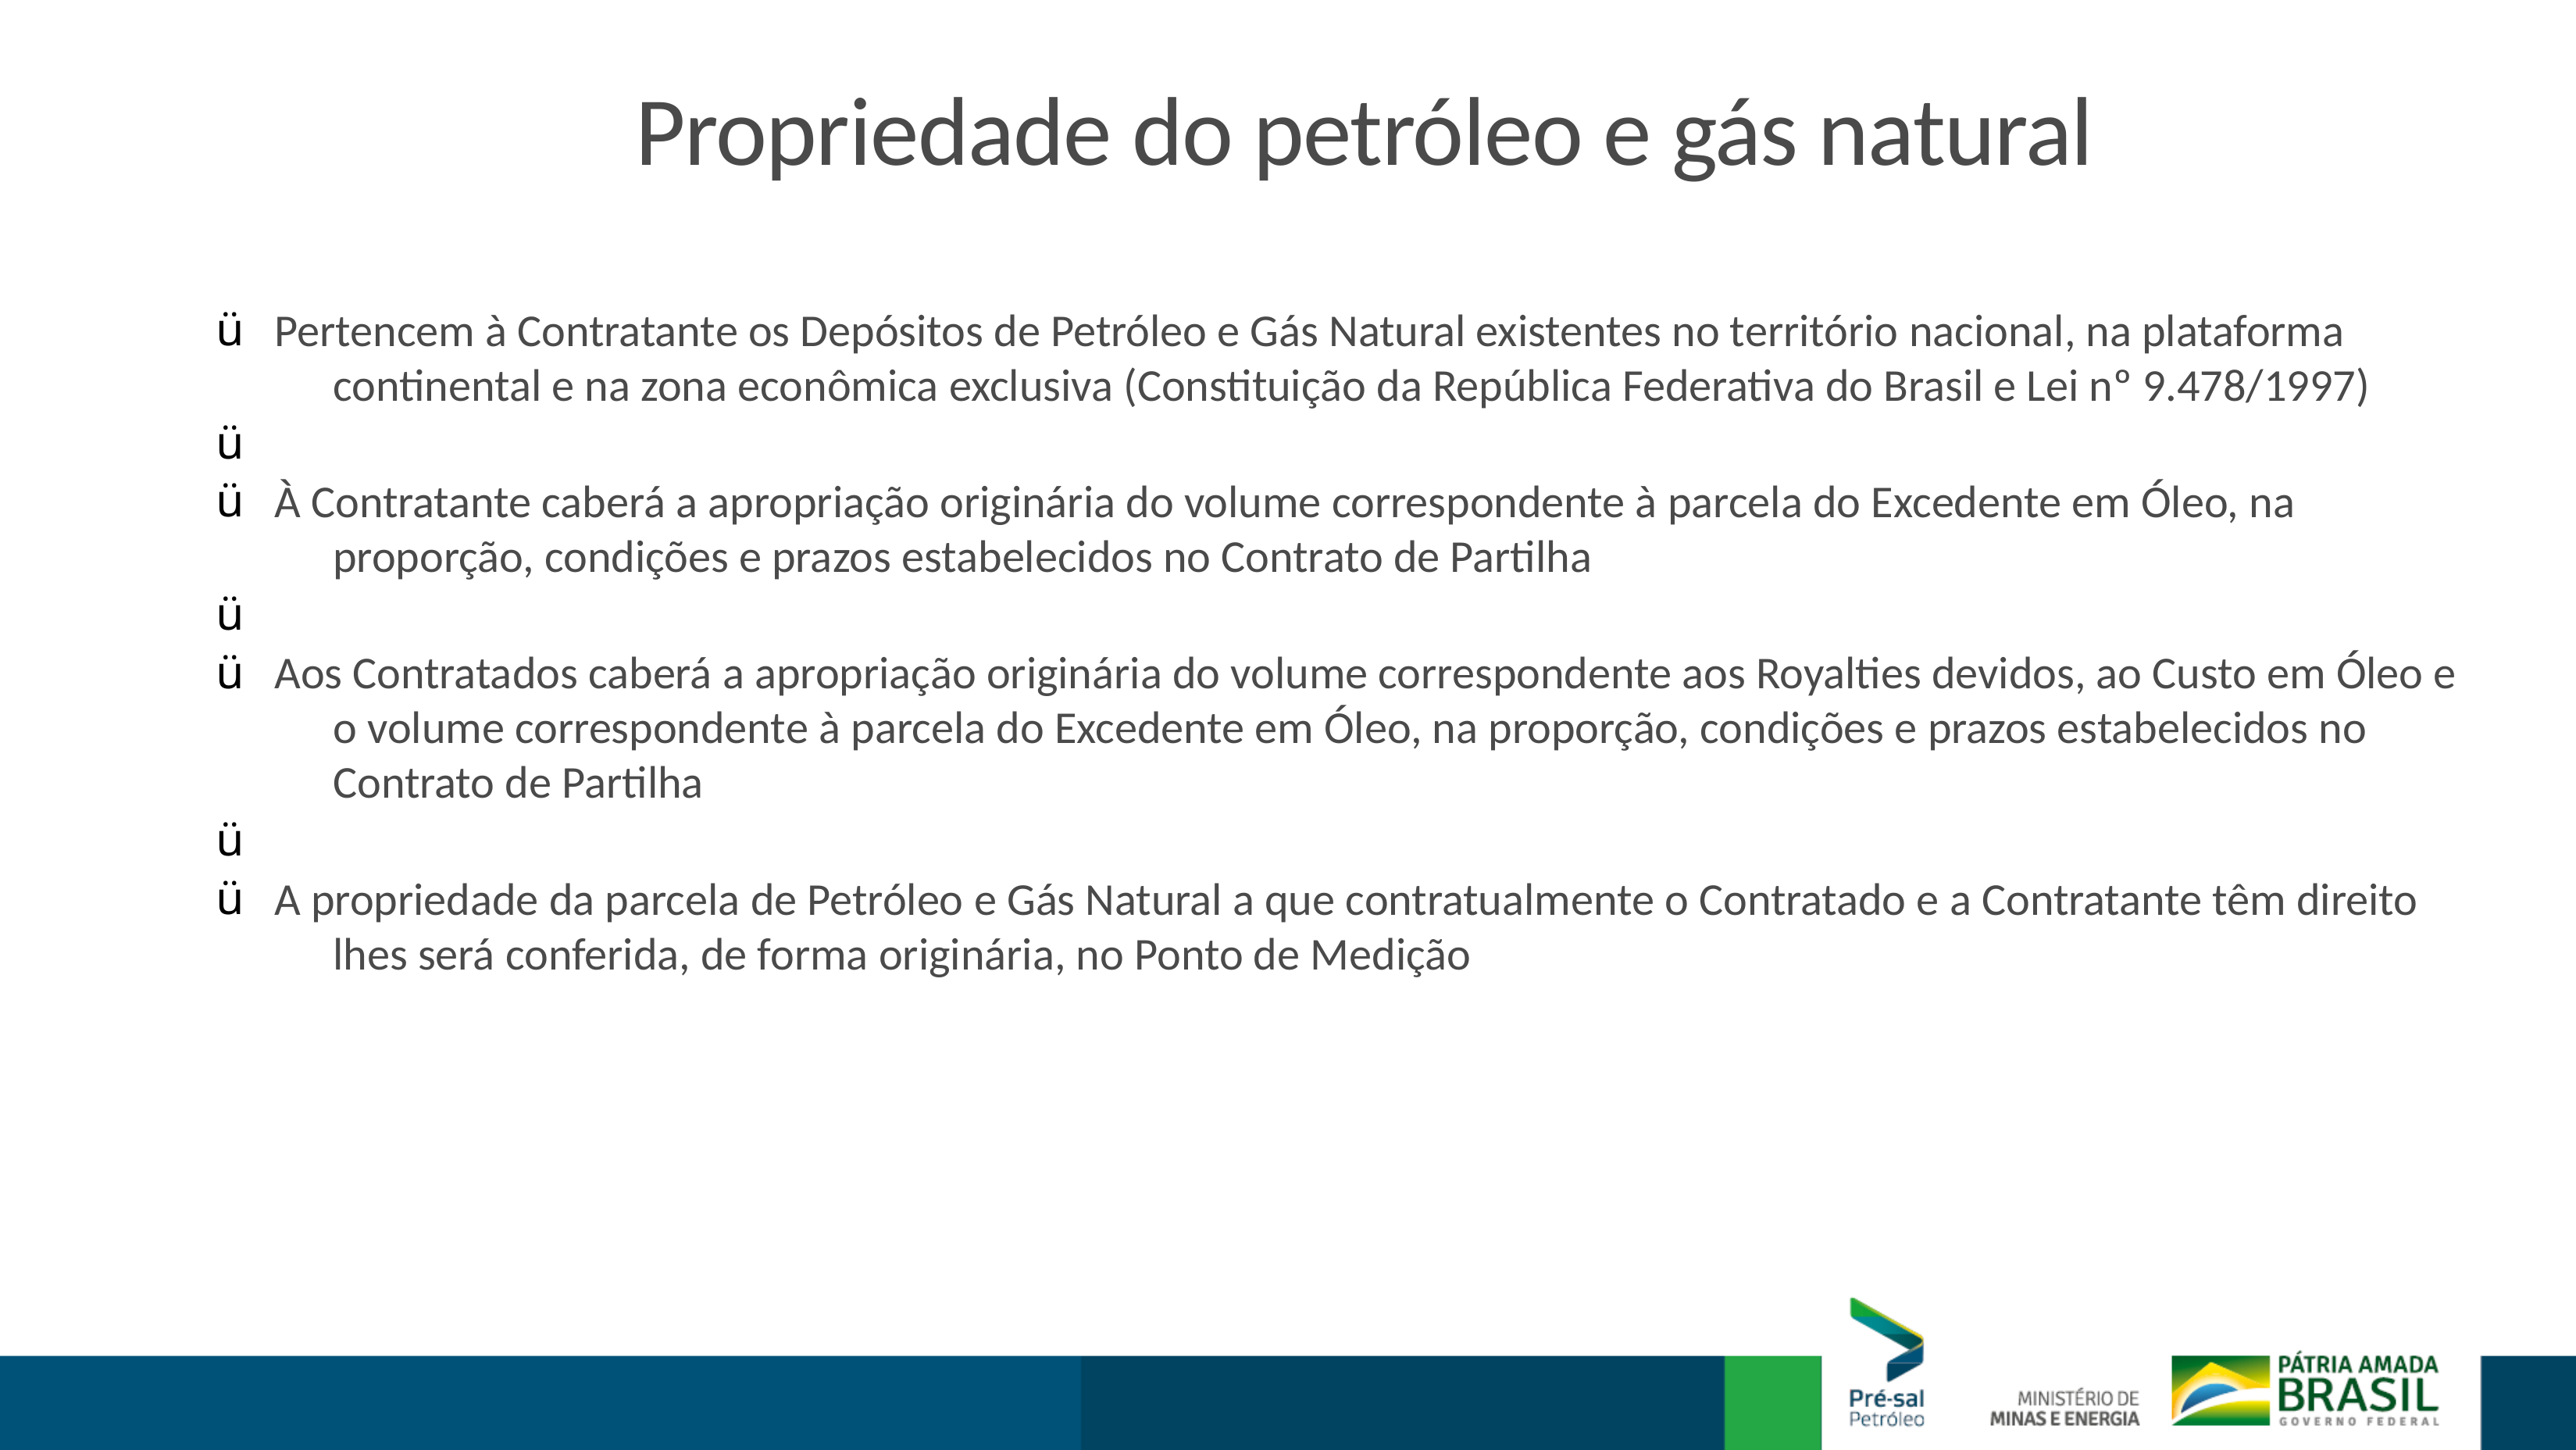

Propriedade do petróleo e gás natural
Pertencem à Contratante os Depósitos de Petróleo e Gás Natural existentes no território nacional, na plataforma continental e na zona econômica exclusiva (Constituição da República Federativa do Brasil e Lei nº 9.478/1997)
À Contratante caberá a apropriação originária do volume correspondente à parcela do Excedente em Óleo, na proporção, condições e prazos estabelecidos no Contrato de Partilha
Aos Contratados caberá a apropriação originária do volume correspondente aos Royalties devidos, ao Custo em Óleo e o volume correspondente à parcela do Excedente em Óleo, na proporção, condições e prazos estabelecidos no Contrato de Partilha
A propriedade da parcela de Petróleo e Gás Natural a que contratualmente o Contratado e a Contratante têm direito lhes será conferida, de forma originária, no Ponto de Medição